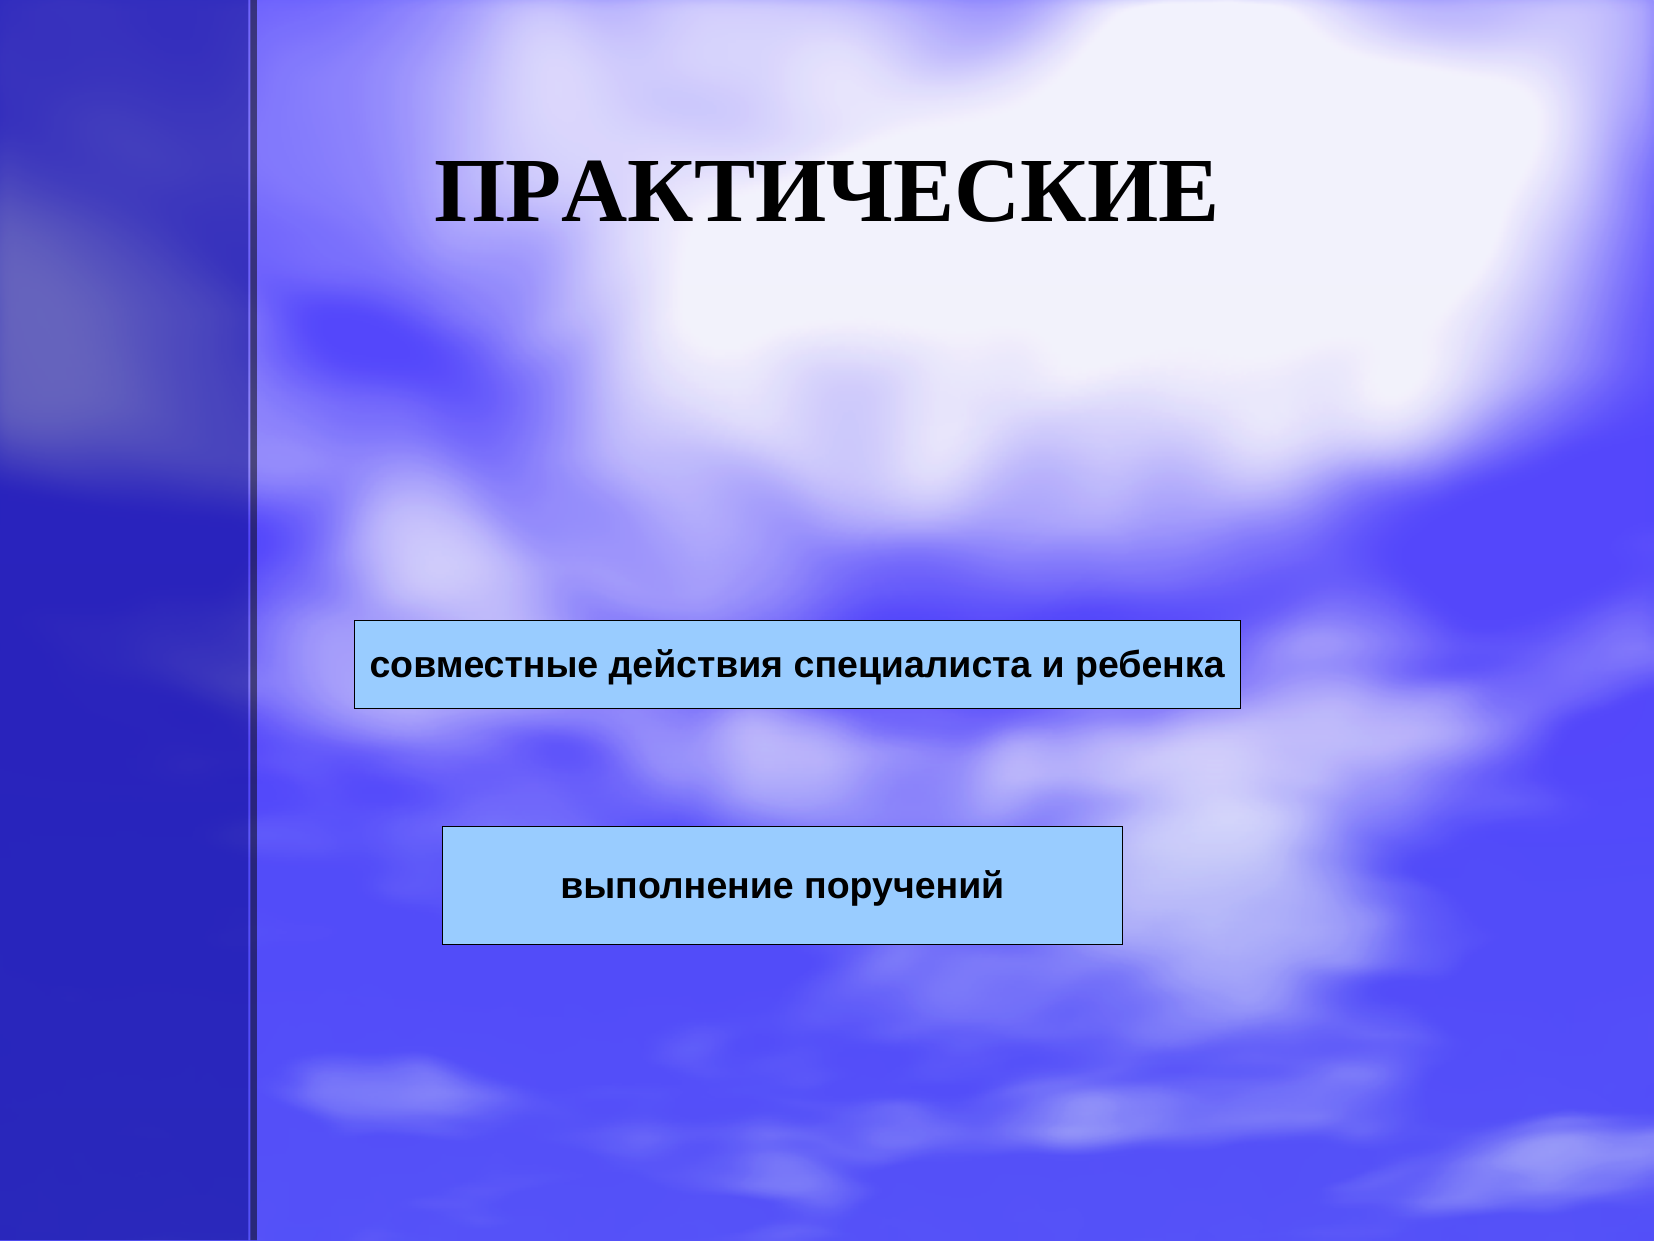

# ПРАКТИЧЕСКИЕ
совместные действия специалиста и ребенка
выполнение поручений